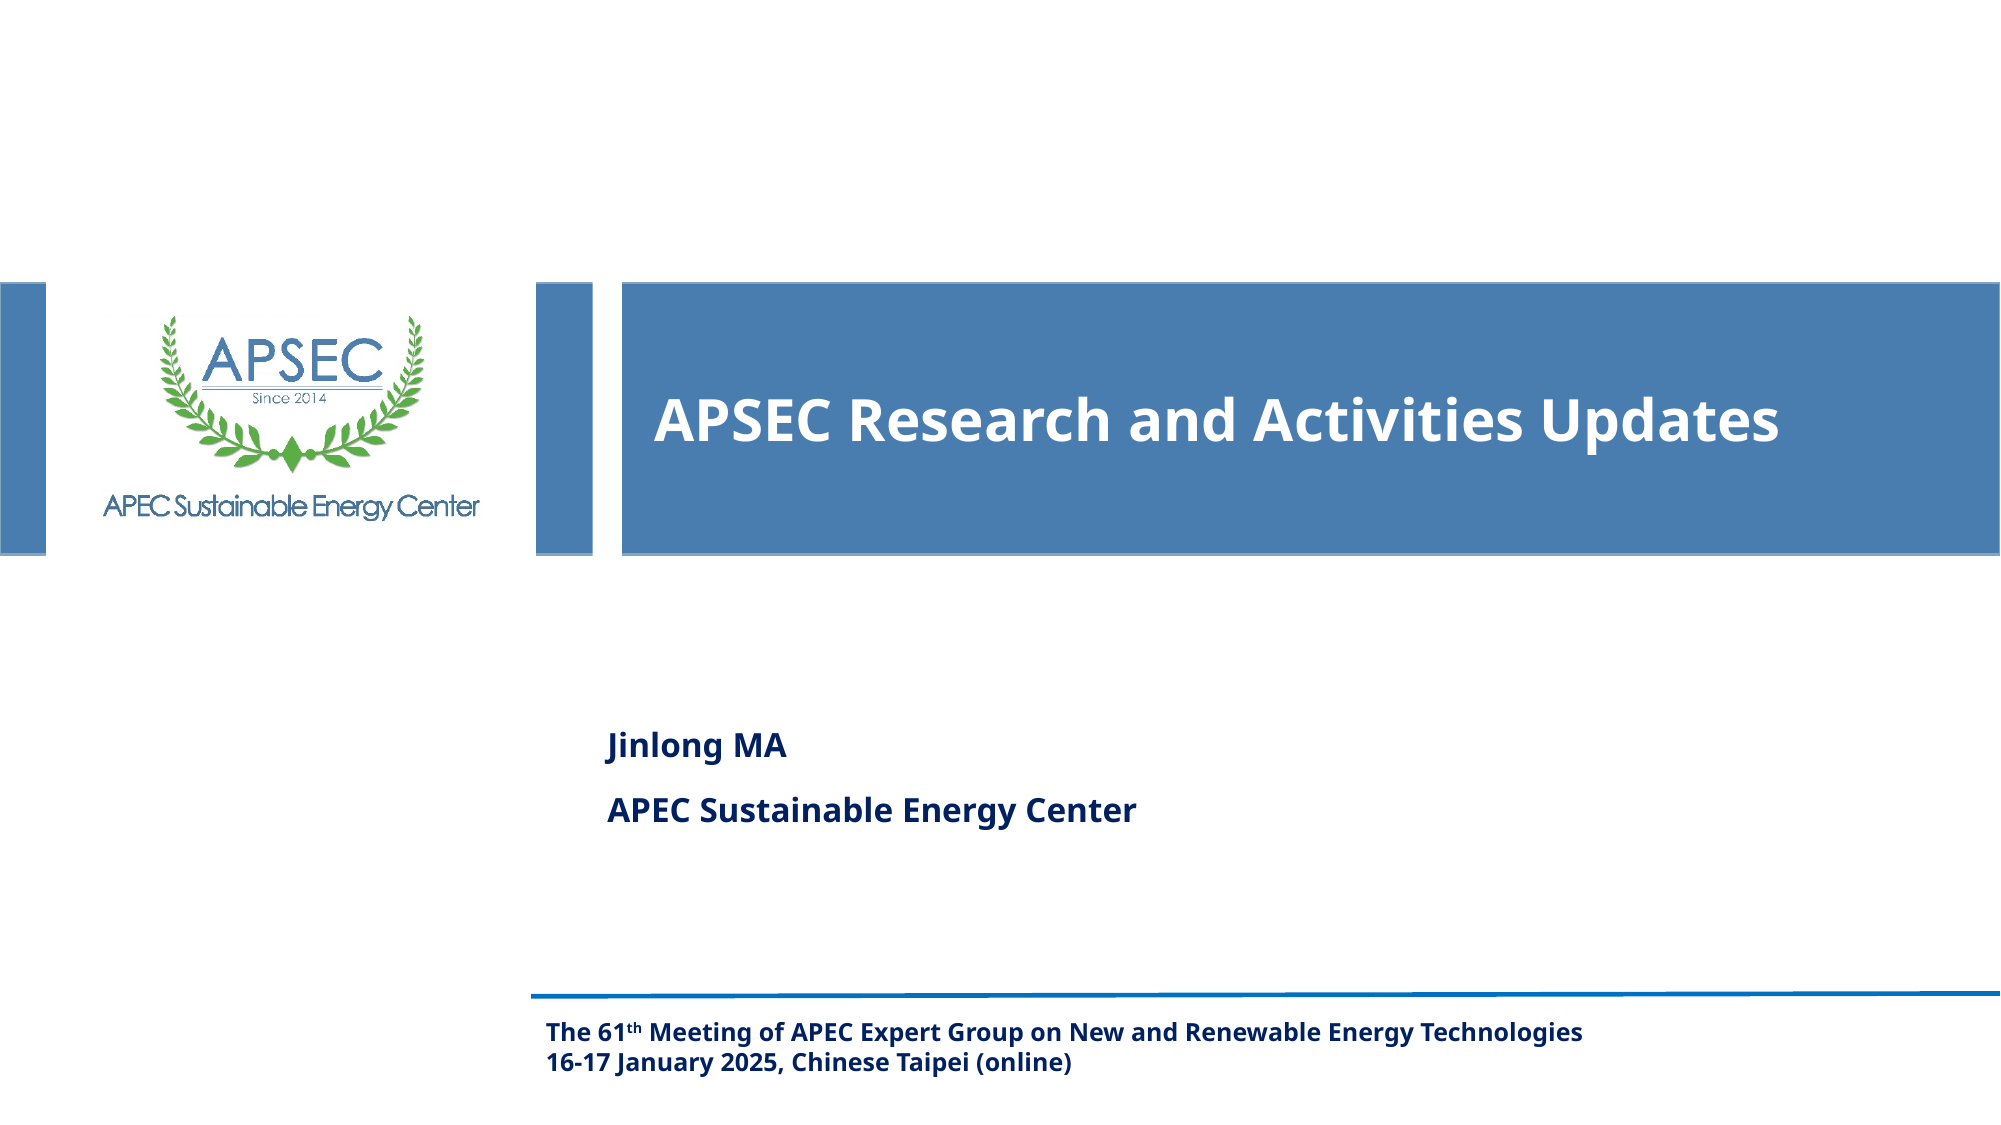

APSEC Research and Activities Updates
Jinlong MA
APEC Sustainable Energy Center
The 61th Meeting of APEC Expert Group on New and Renewable Energy Technologies
16-17 January 2025, Chinese Taipei (online)